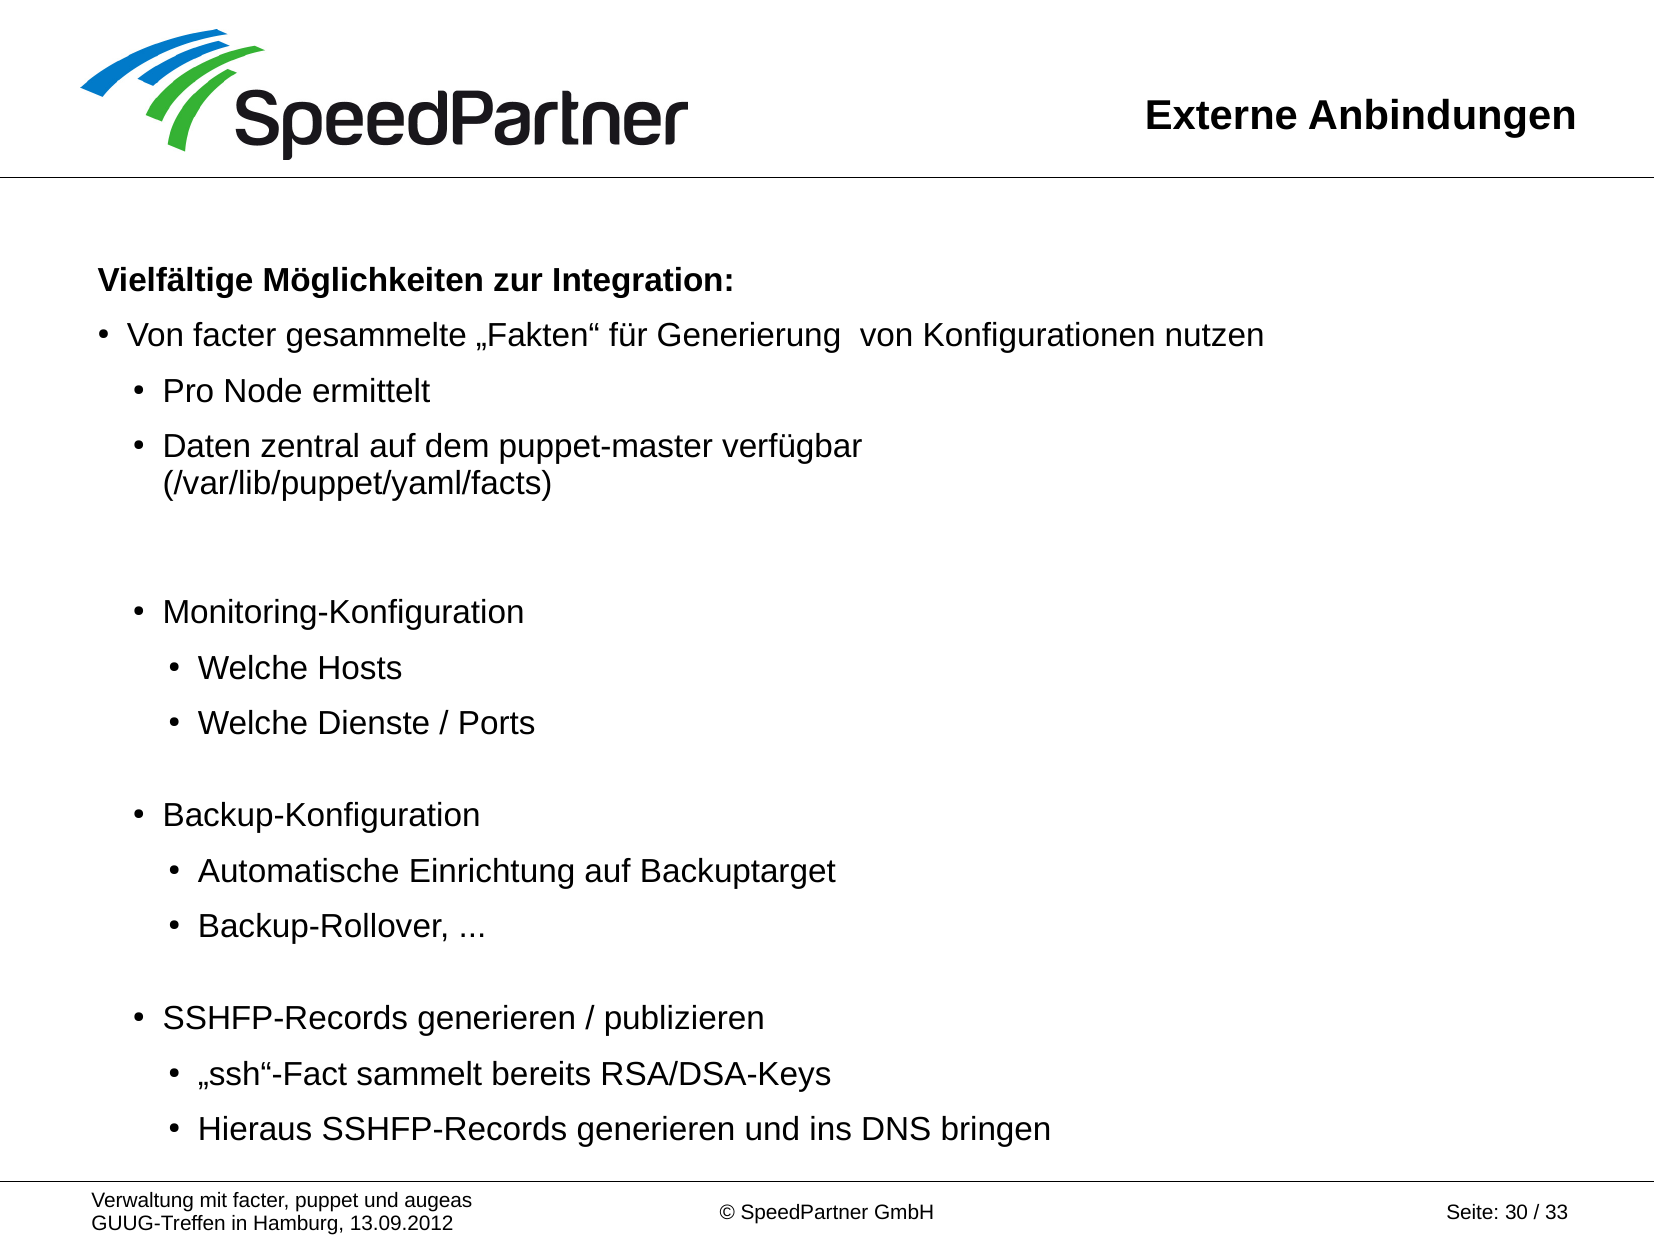

# Externe Anbindungen
Vielfältige Möglichkeiten zur Integration:
Von facter gesammelte „Fakten“ für Generierung von Konfigurationen nutzen
Pro Node ermittelt
Daten zentral auf dem puppet-master verfügbar
(/var/lib/puppet/yaml/facts)
Monitoring-Konfiguration
Welche Hosts
Welche Dienste / Ports
Backup-Konfiguration
Automatische Einrichtung auf Backuptarget
Backup-Rollover, ...
SSHFP-Records generieren / publizieren
„ssh“-Fact sammelt bereits RSA/DSA-Keys
Hieraus SSHFP-Records generieren und ins DNS bringen